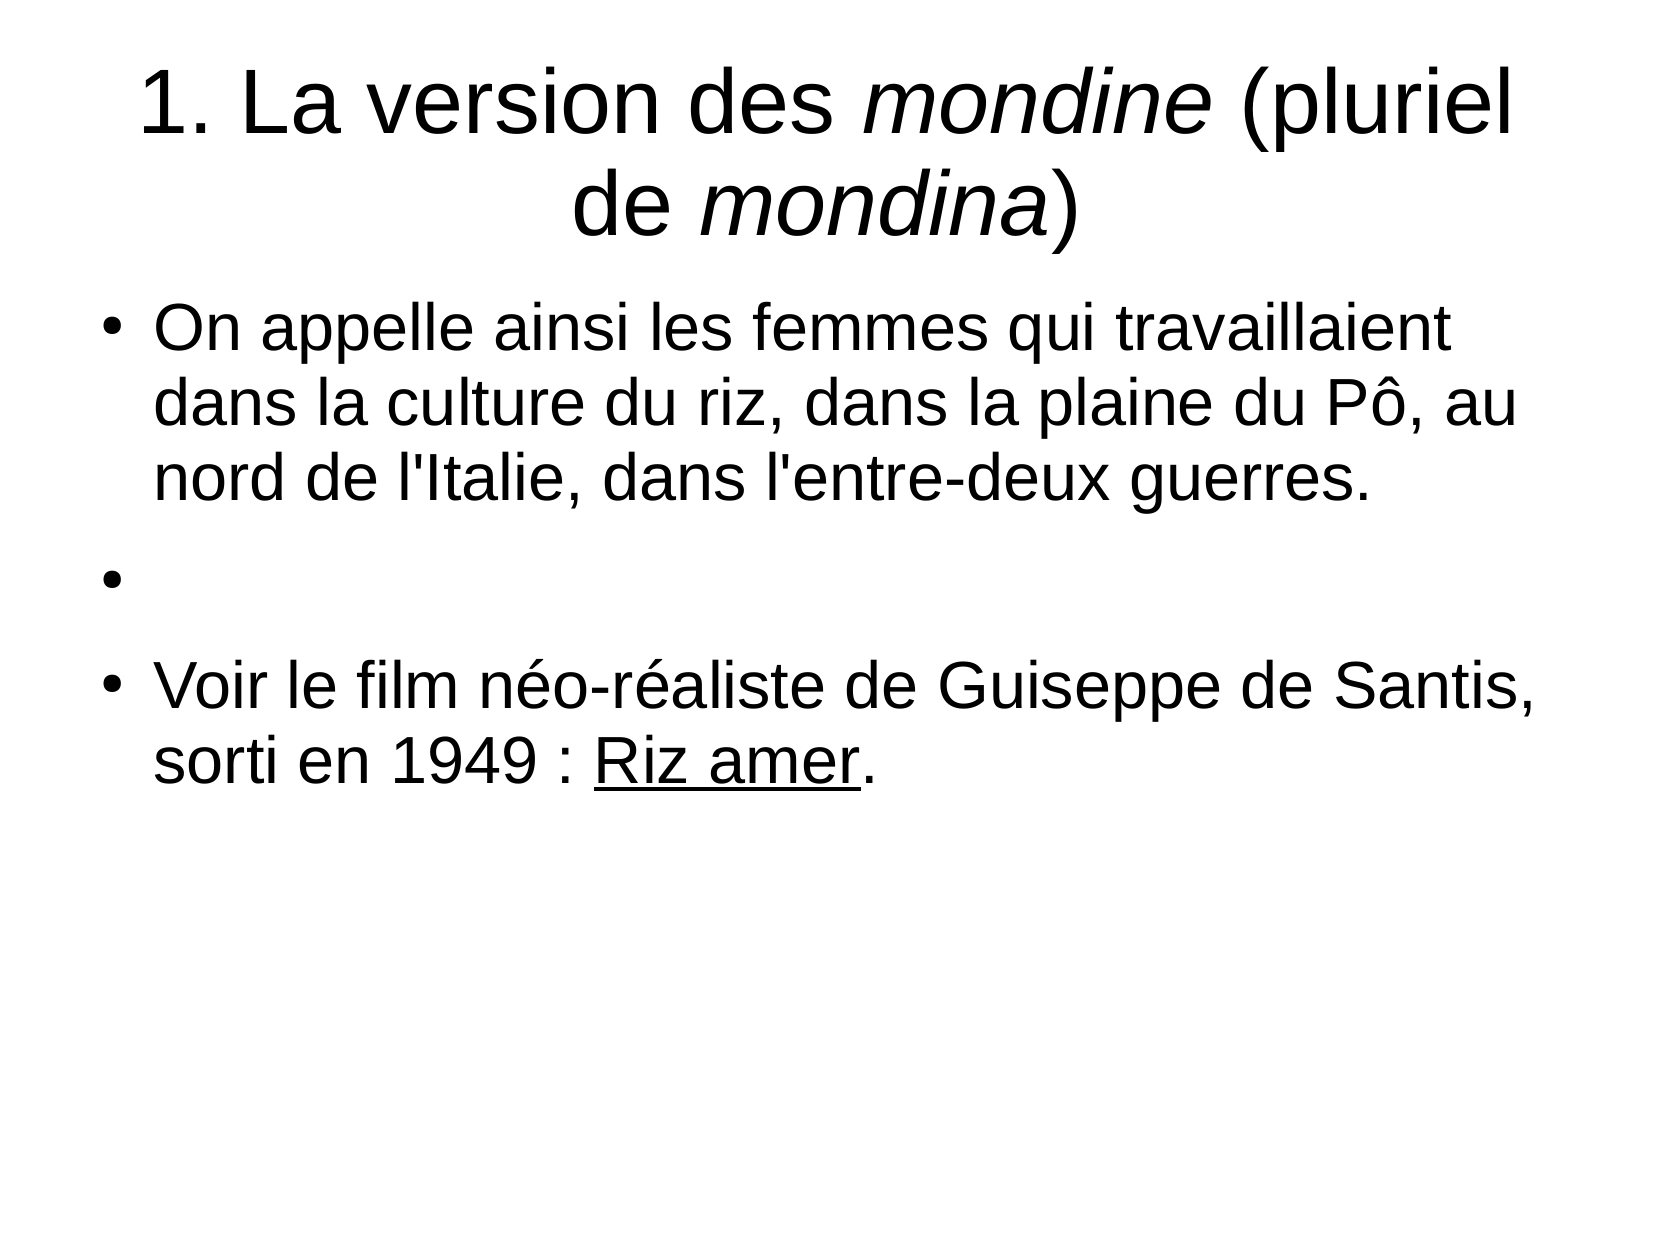

# 1. La version des mondine (pluriel de mondina)
On appelle ainsi les femmes qui travaillaient dans la culture du riz, dans la plaine du Pô, au nord de l'Italie, dans l'entre-deux guerres.
Voir le film néo-réaliste de Guiseppe de Santis, sorti en 1949 : Riz amer.